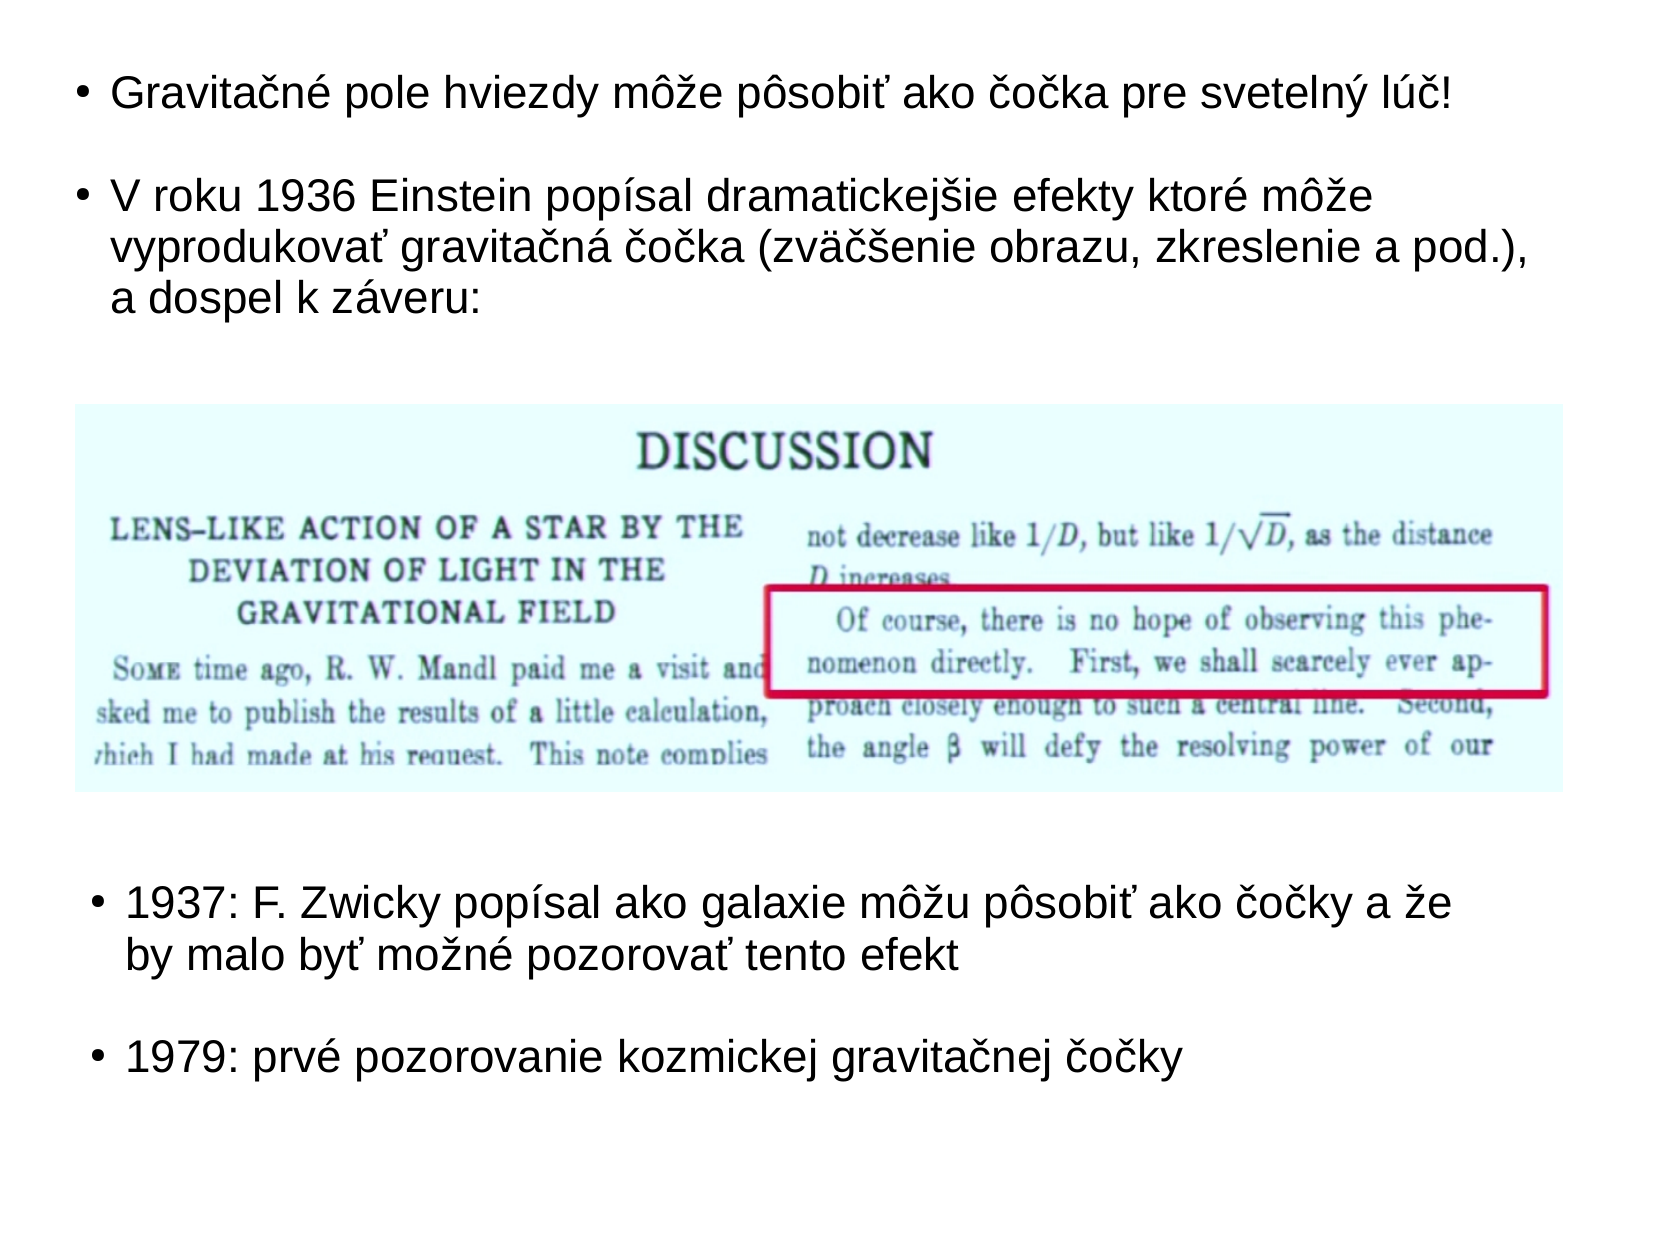

Gravitačné pole hviezdy môže pôsobiť ako čočka pre svetelný lúč!
V roku 1936 Einstein popísal dramatickejšie efekty ktoré môže vyprodukovať gravitačná čočka (zväčšenie obrazu, zkreslenie a pod.), a dospel k záveru:
1937: F. Zwicky popísal ako galaxie môžu pôsobiť ako čočky a že by malo byť možné pozorovať tento efekt
1979: prvé pozorovanie kozmickej gravitačnej čočky